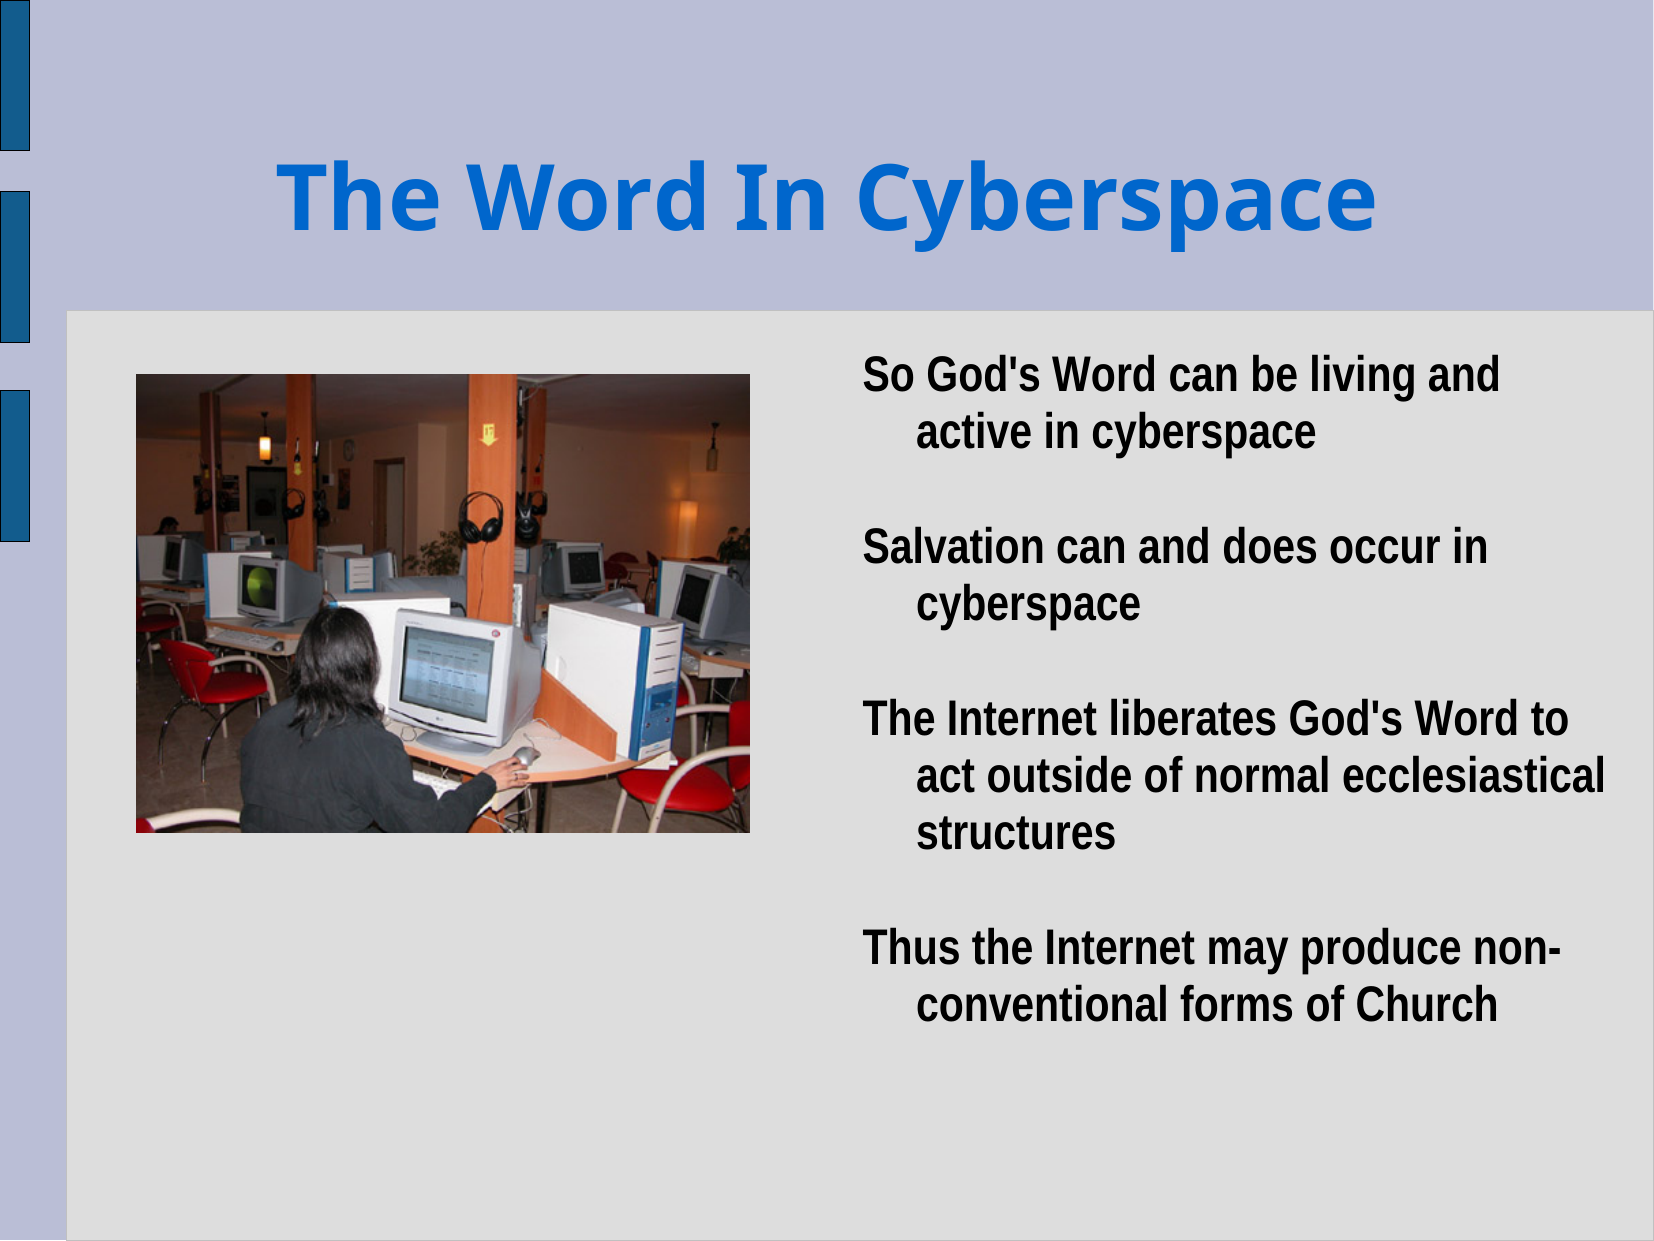

# The Word In Cyberspace
So God's Word can be living and active in cyberspace
Salvation can and does occur in cyberspace
The Internet liberates God's Word to act outside of normal ecclesiastical structures
Thus the Internet may produce non-conventional forms of Church